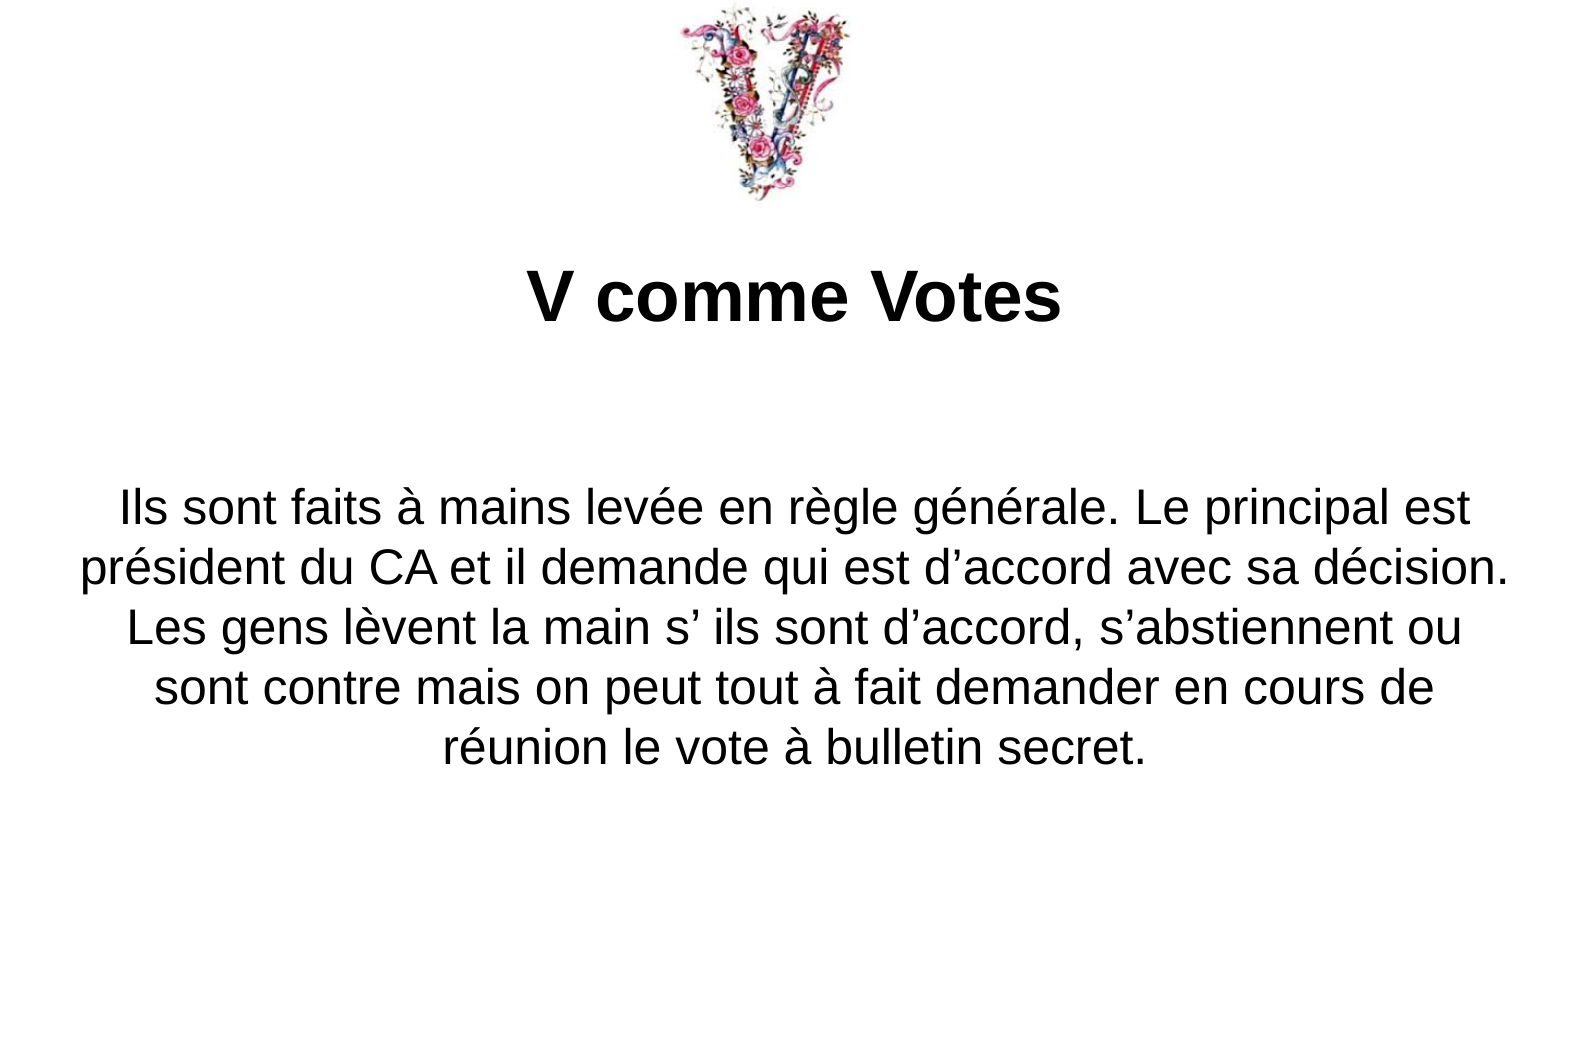

# V
V comme Votes
Ils sont faits à mains levée en règle générale. Le principal est président du CA et il demande qui est d’accord avec sa décision. Les gens lèvent la main s’ ils sont d’accord, s’abstiennent ou sont contre mais on peut tout à fait demander en cours de réunion le vote à bulletin secret.